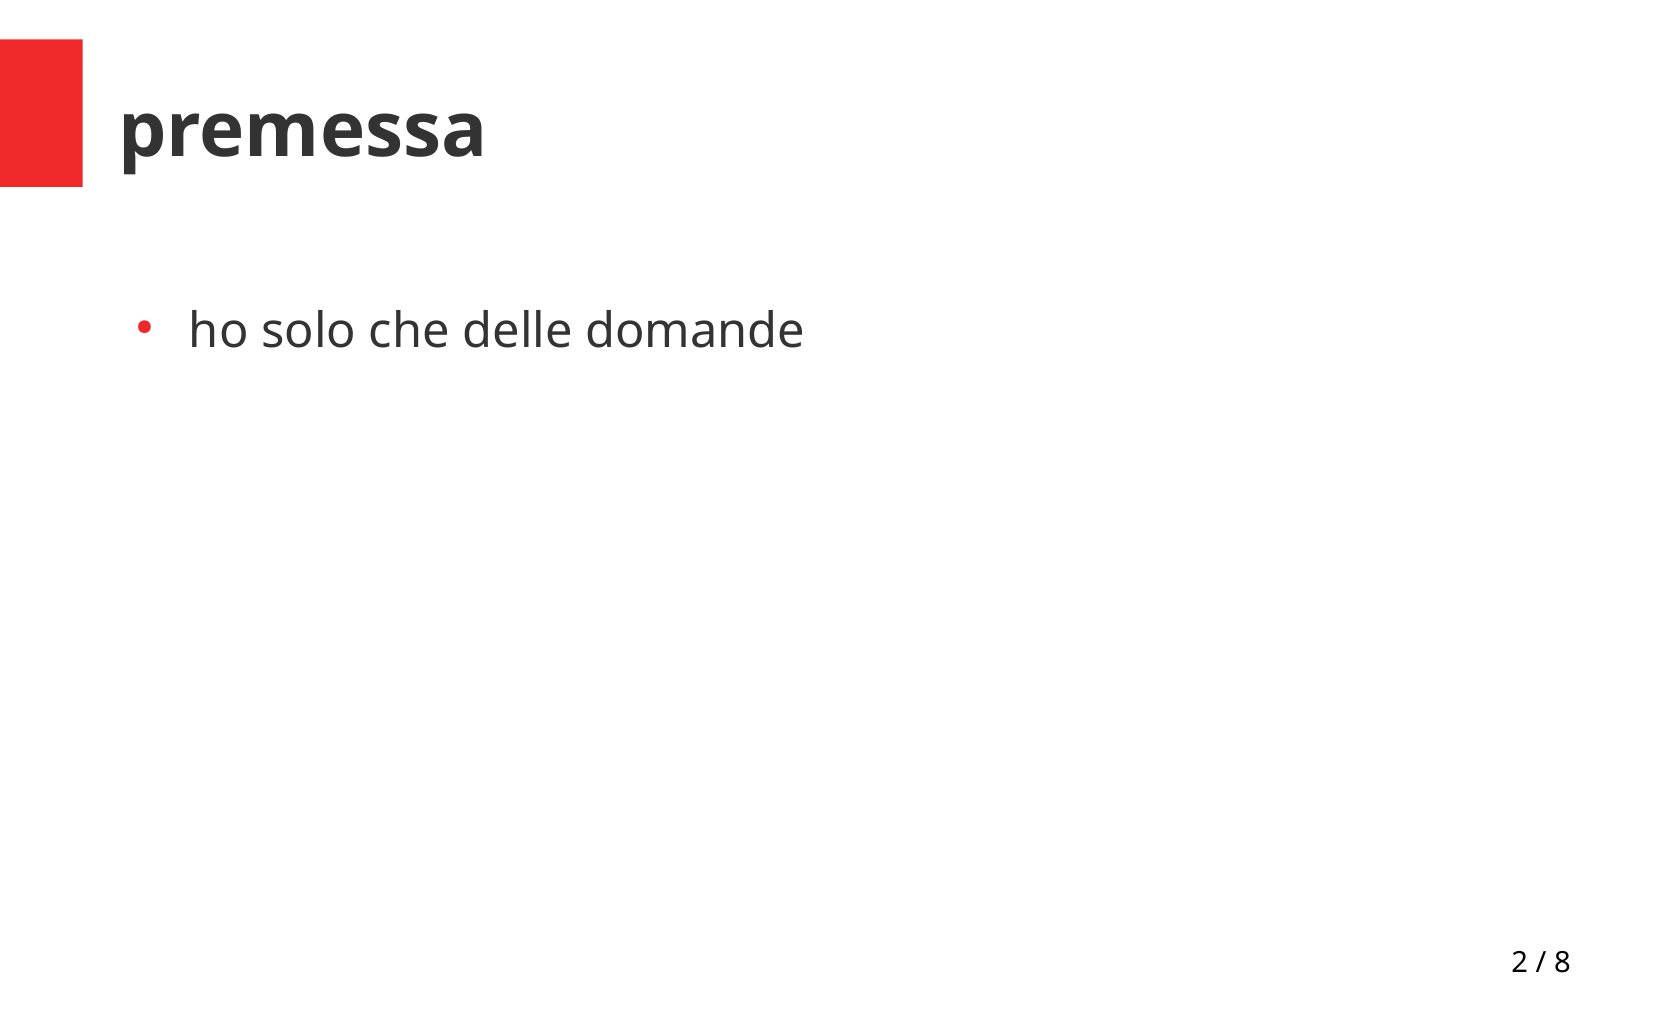

# premessa
ho solo che delle domande
2